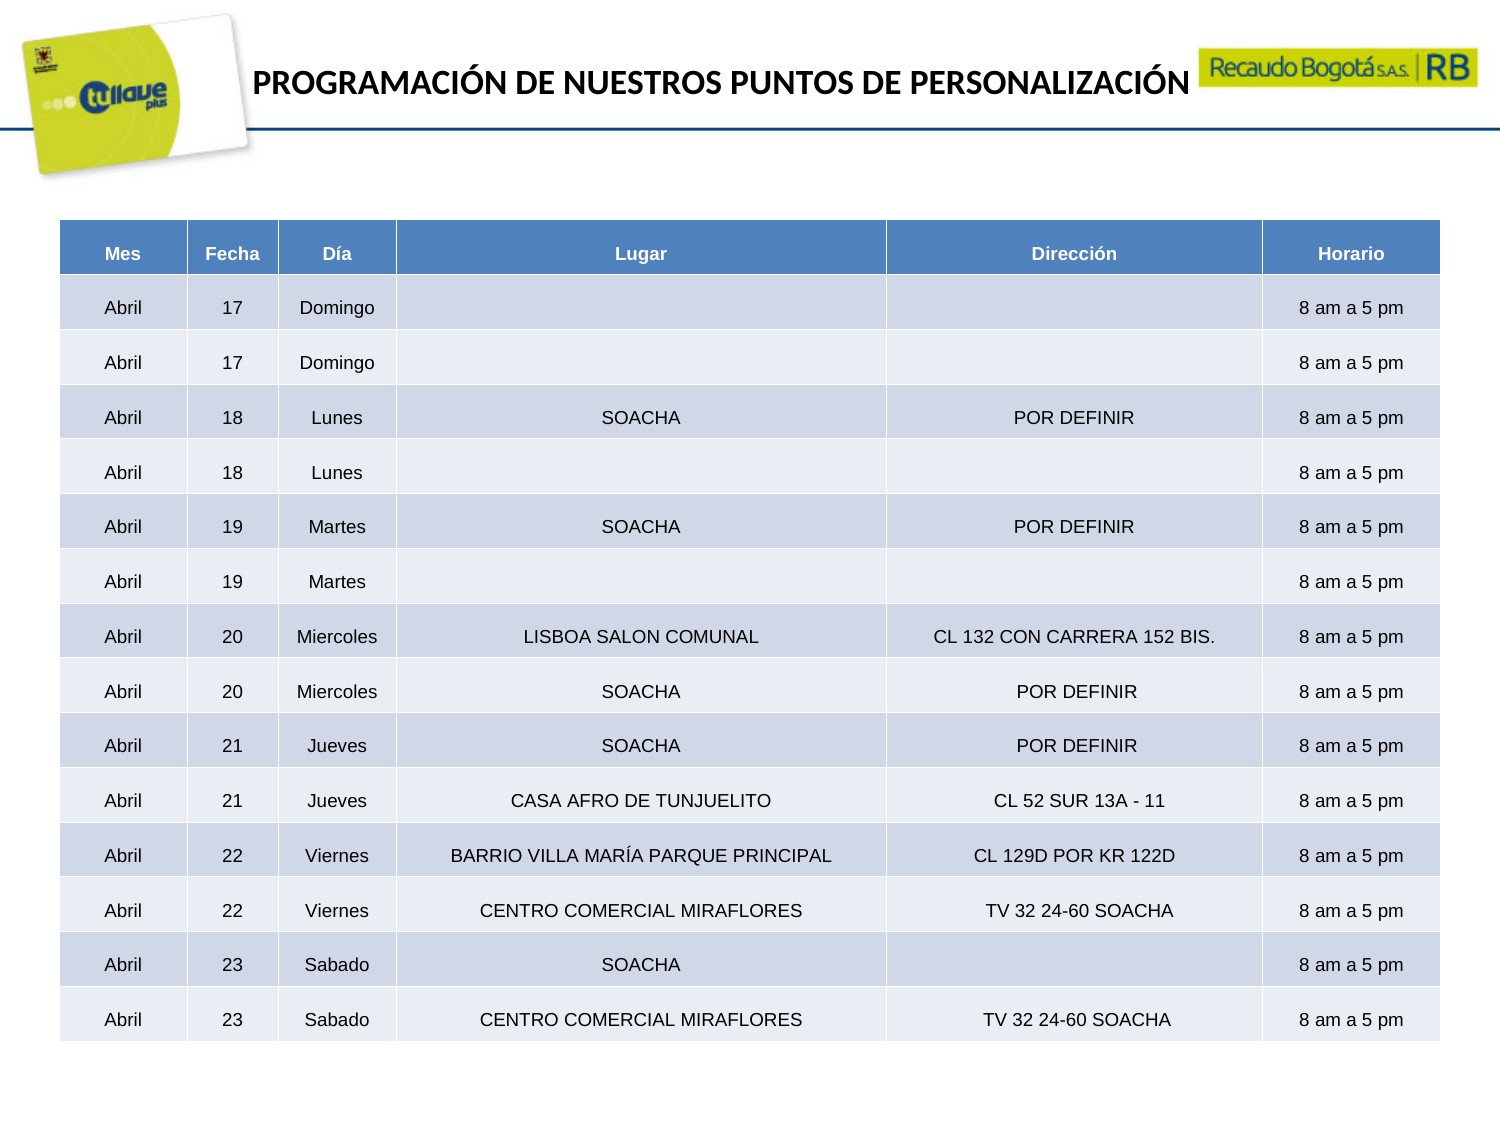

PROGRAMACIÓN DE NUESTROS PUNTOS DE PERSONALIZACIÓN
| Mes | Fecha | Día | Lugar | Dirección | Horario |
| --- | --- | --- | --- | --- | --- |
| Abril | 17 | Domingo | | | 8 am a 5 pm |
| Abril | 17 | Domingo | | | 8 am a 5 pm |
| Abril | 18 | Lunes | SOACHA | POR DEFINIR | 8 am a 5 pm |
| Abril | 18 | Lunes | | | 8 am a 5 pm |
| Abril | 19 | Martes | SOACHA | POR DEFINIR | 8 am a 5 pm |
| Abril | 19 | Martes | | | 8 am a 5 pm |
| Abril | 20 | Miercoles | LISBOA SALON COMUNAL | CL 132 CON CARRERA 152 BIS. | 8 am a 5 pm |
| Abril | 20 | Miercoles | SOACHA | POR DEFINIR | 8 am a 5 pm |
| Abril | 21 | Jueves | SOACHA | POR DEFINIR | 8 am a 5 pm |
| Abril | 21 | Jueves | CASA AFRO DE TUNJUELITO | CL 52 SUR 13A - 11 | 8 am a 5 pm |
| Abril | 22 | Viernes | BARRIO VILLA MARÍA PARQUE PRINCIPAL | CL 129D POR KR 122D | 8 am a 5 pm |
| Abril | 22 | Viernes | CENTRO COMERCIAL MIRAFLORES | TV 32 24-60 SOACHA | 8 am a 5 pm |
| Abril | 23 | Sabado | SOACHA | | 8 am a 5 pm |
| Abril | 23 | Sabado | CENTRO COMERCIAL MIRAFLORES | TV 32 24-60 SOACHA | 8 am a 5 pm |